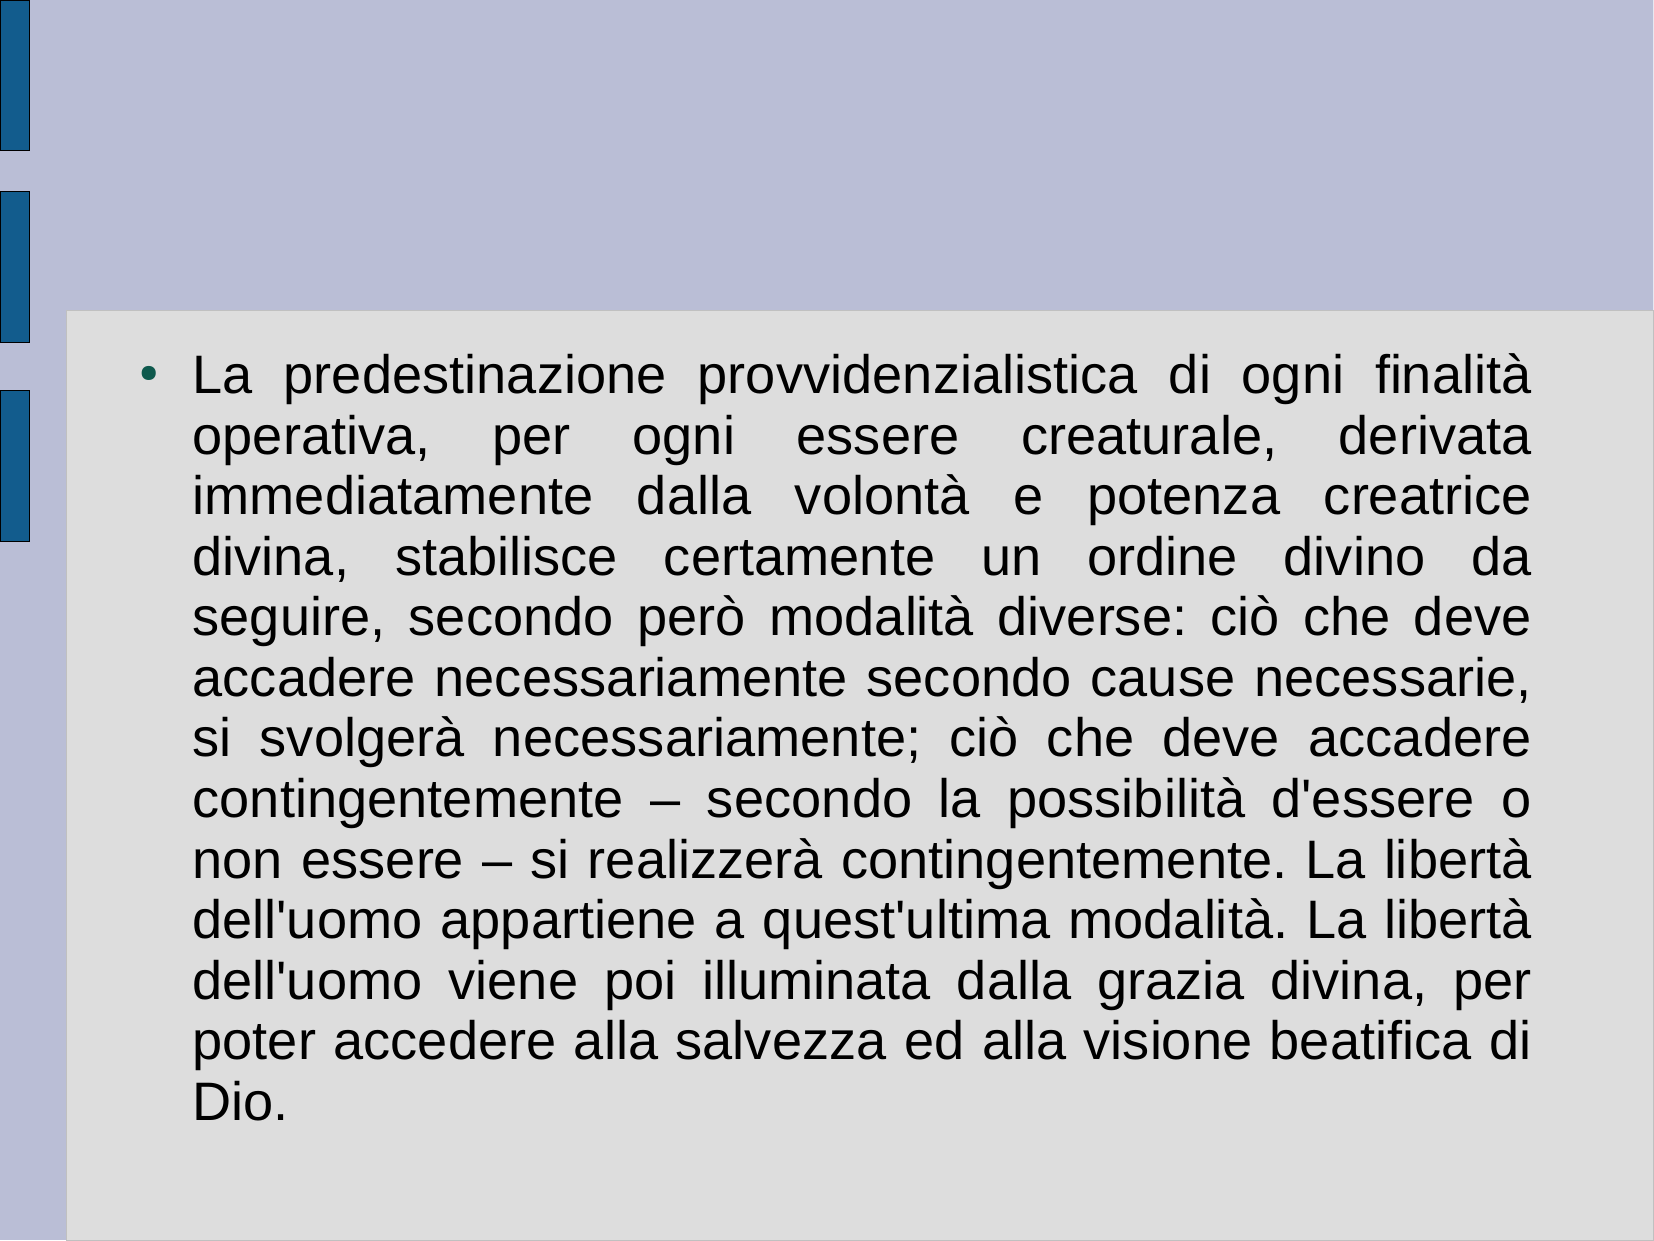

#
La predestinazione provvidenzialistica di ogni finalità operativa, per ogni essere creaturale, derivata immediatamente dalla volontà e potenza creatrice divina, stabilisce certamente un ordine divino da seguire, secondo però modalità diverse: ciò che deve accadere necessariamente secondo cause necessarie, si svolgerà necessariamente; ciò che deve accadere contingentemente – secondo la possibilità d'essere o non essere – si realizzerà contingentemente. La libertà dell'uomo appartiene a quest'ultima modalità. La libertà dell'uomo viene poi illuminata dalla grazia divina, per poter accedere alla salvezza ed alla visione beatifica di Dio.